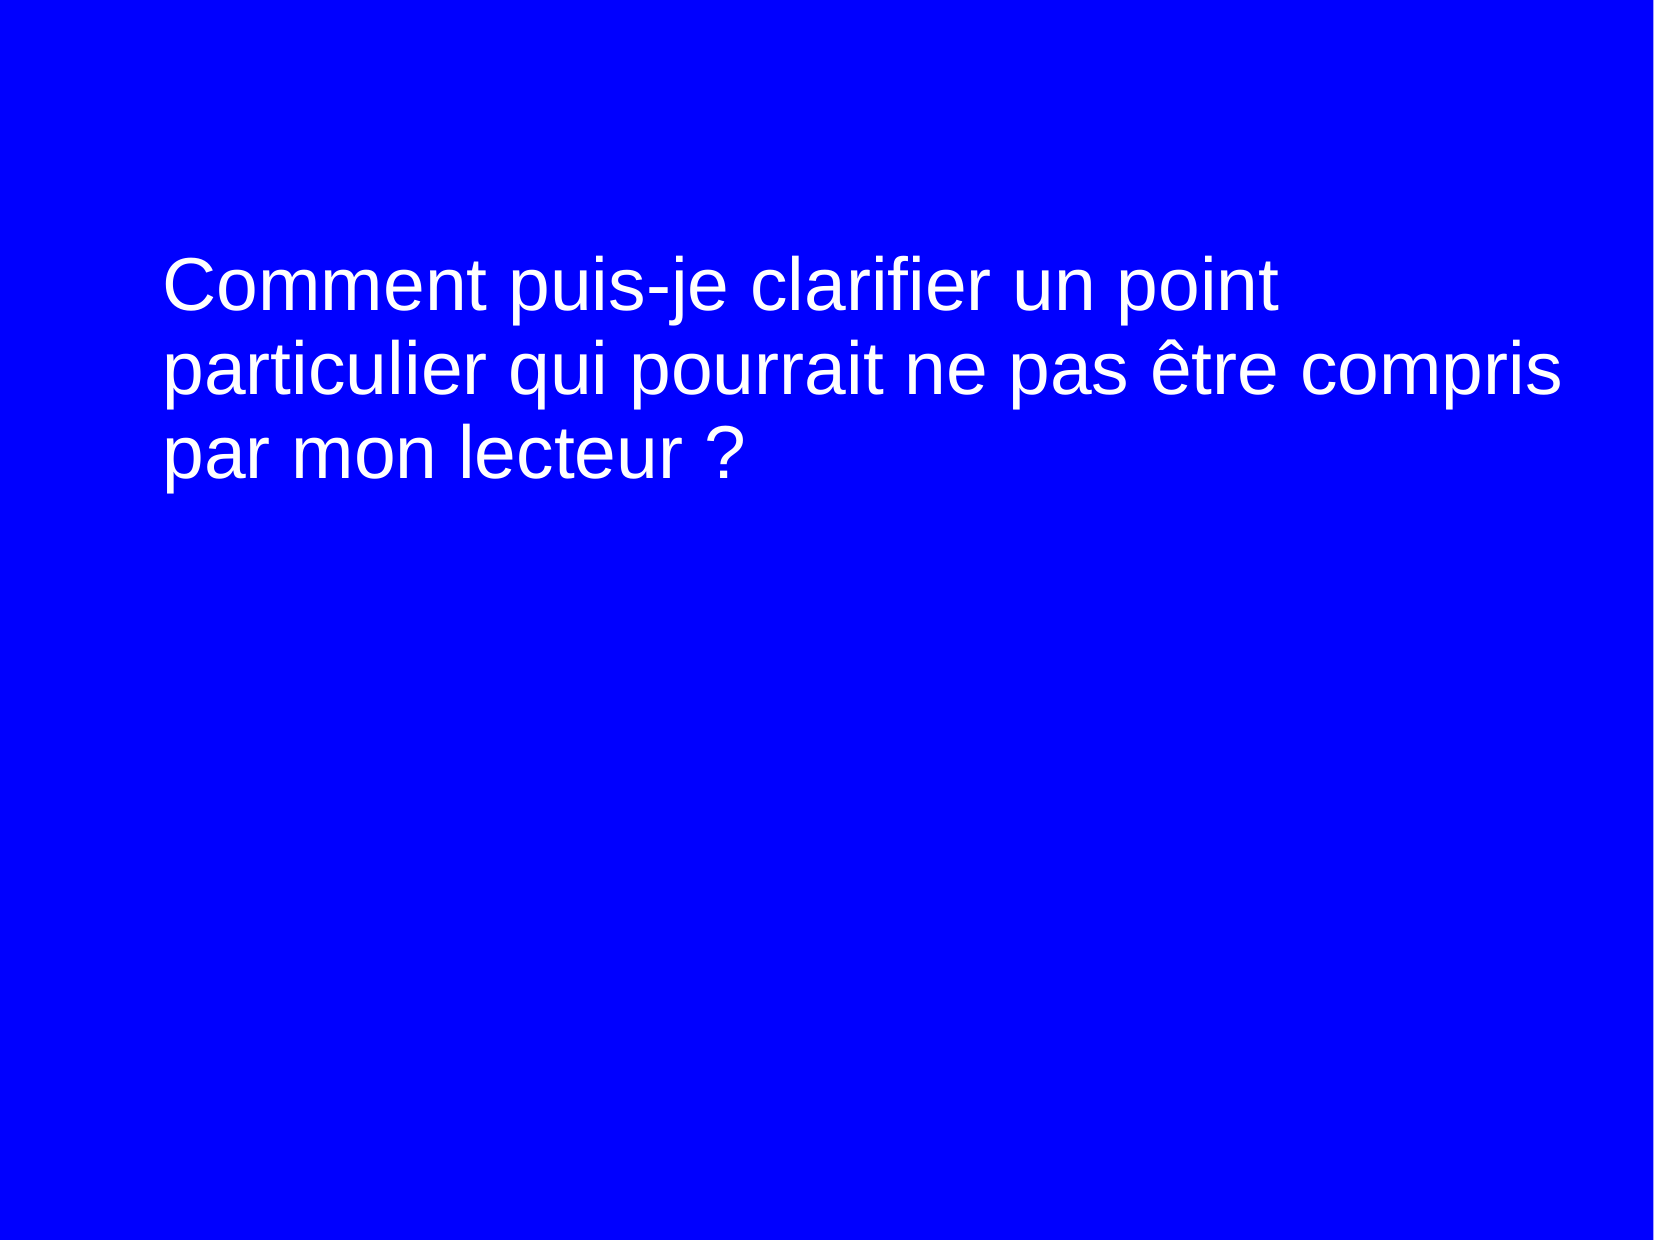

Comment puis-je clarifier un point particulier qui pourrait ne pas être compris par mon lecteur ?